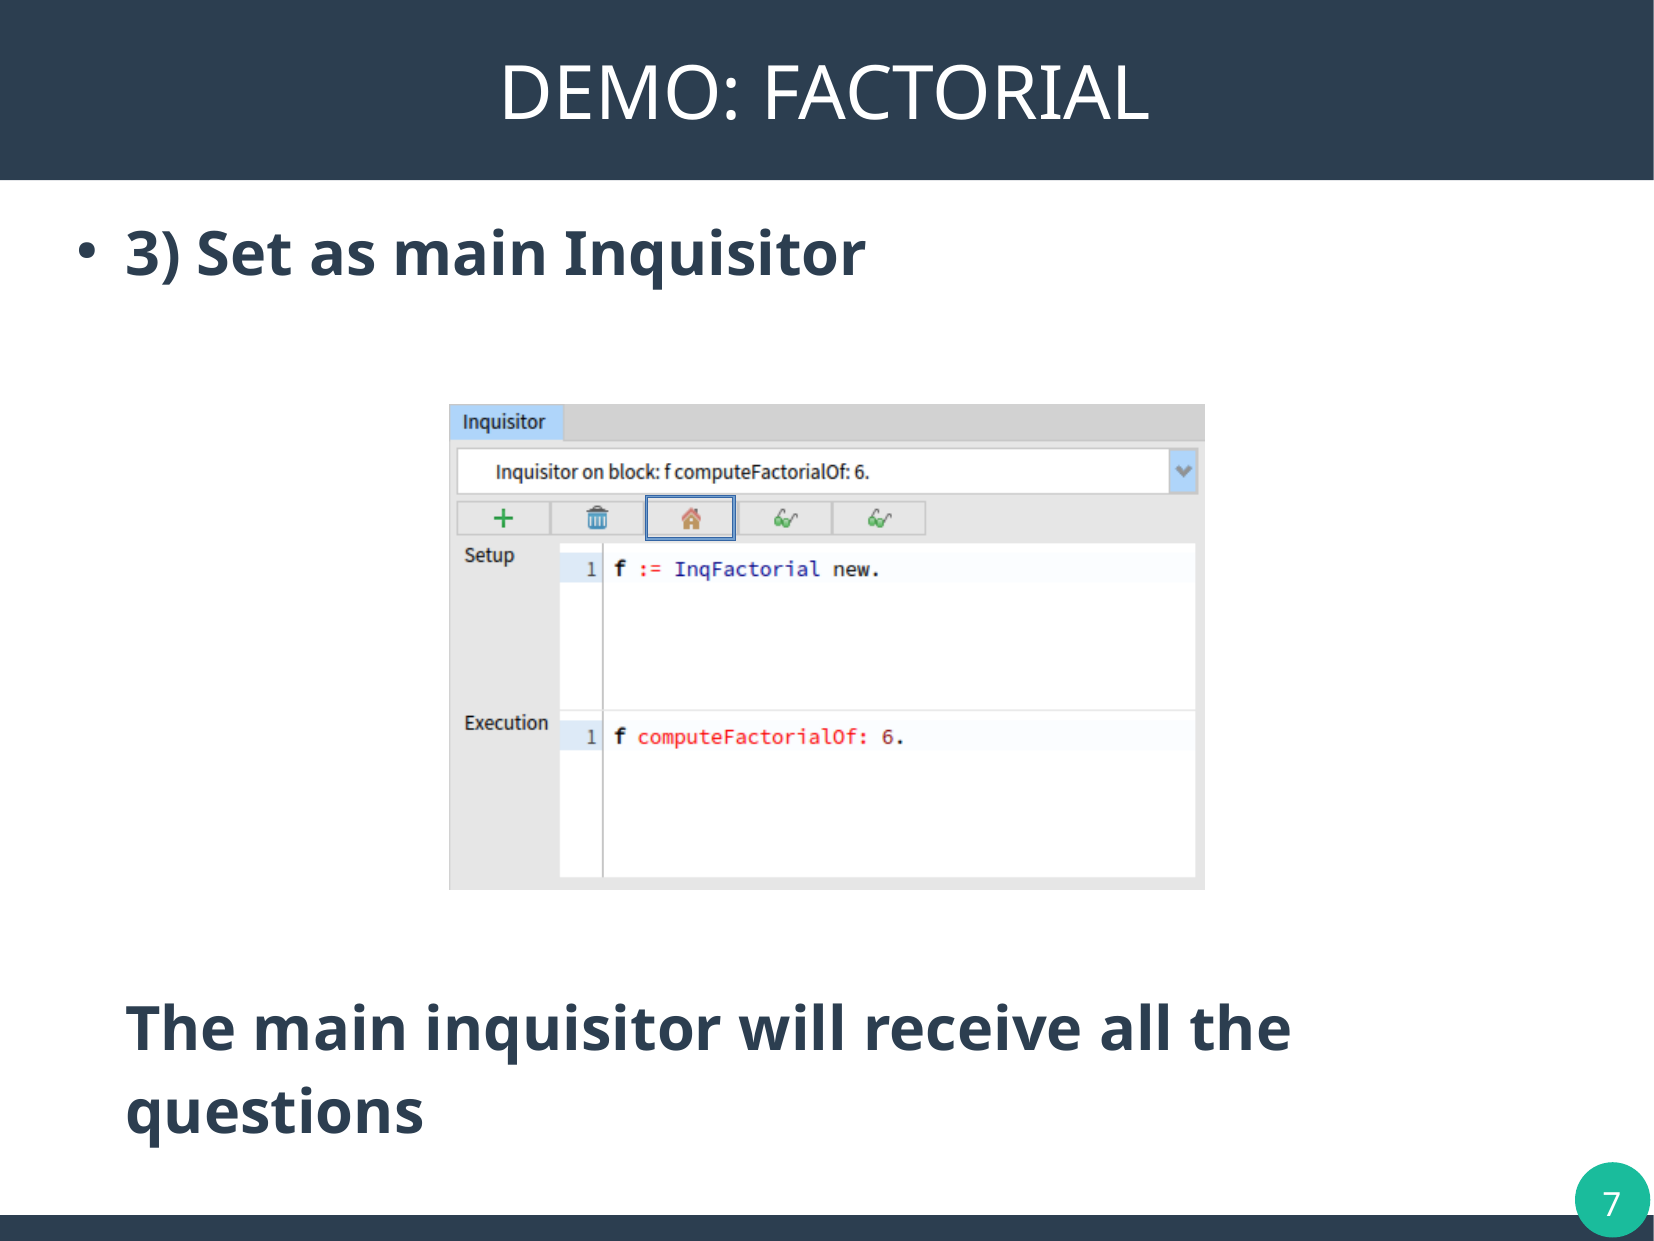

# Demo: Factorial
3) Set as main Inquisitor
The main inquisitor will receive all the questions